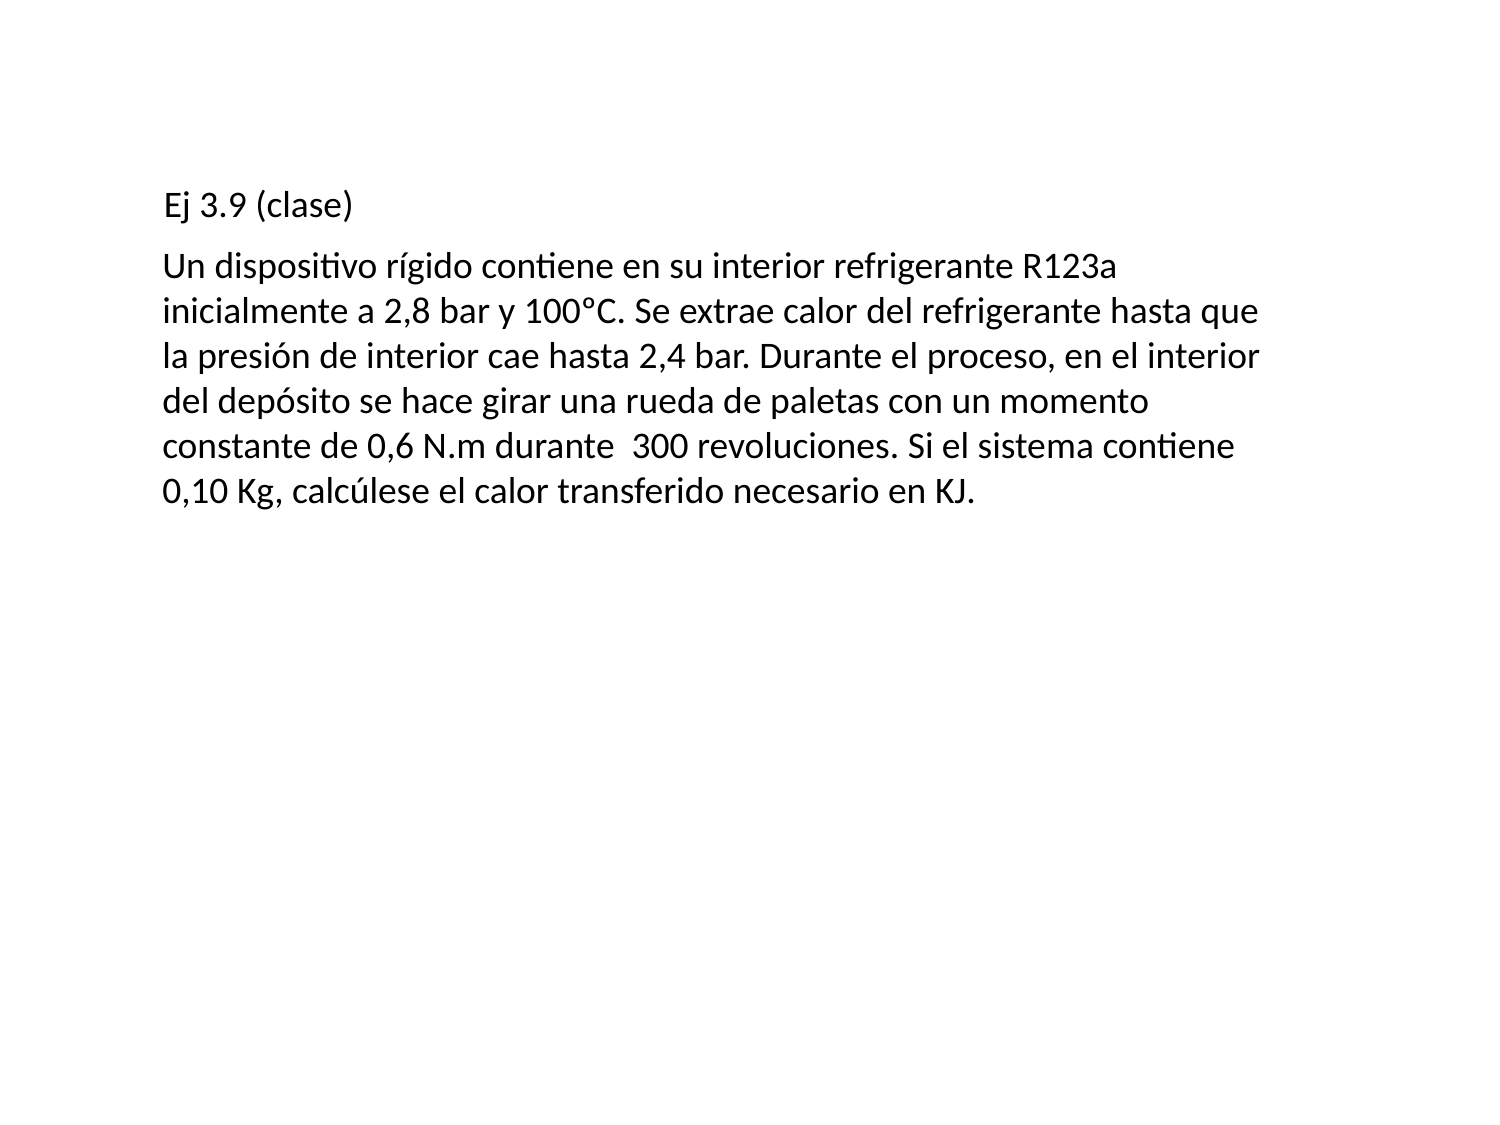

Ej 3.9 (clase)
Un dispositivo rígido contiene en su interior refrigerante R123a inicialmente a 2,8 bar y 100ºC. Se extrae calor del refrigerante hasta que la presión de interior cae hasta 2,4 bar. Durante el proceso, en el interior del depósito se hace girar una rueda de paletas con un momento constante de 0,6 N.m durante 300 revoluciones. Si el sistema contiene 0,10 Kg, calcúlese el calor transferido necesario en KJ.